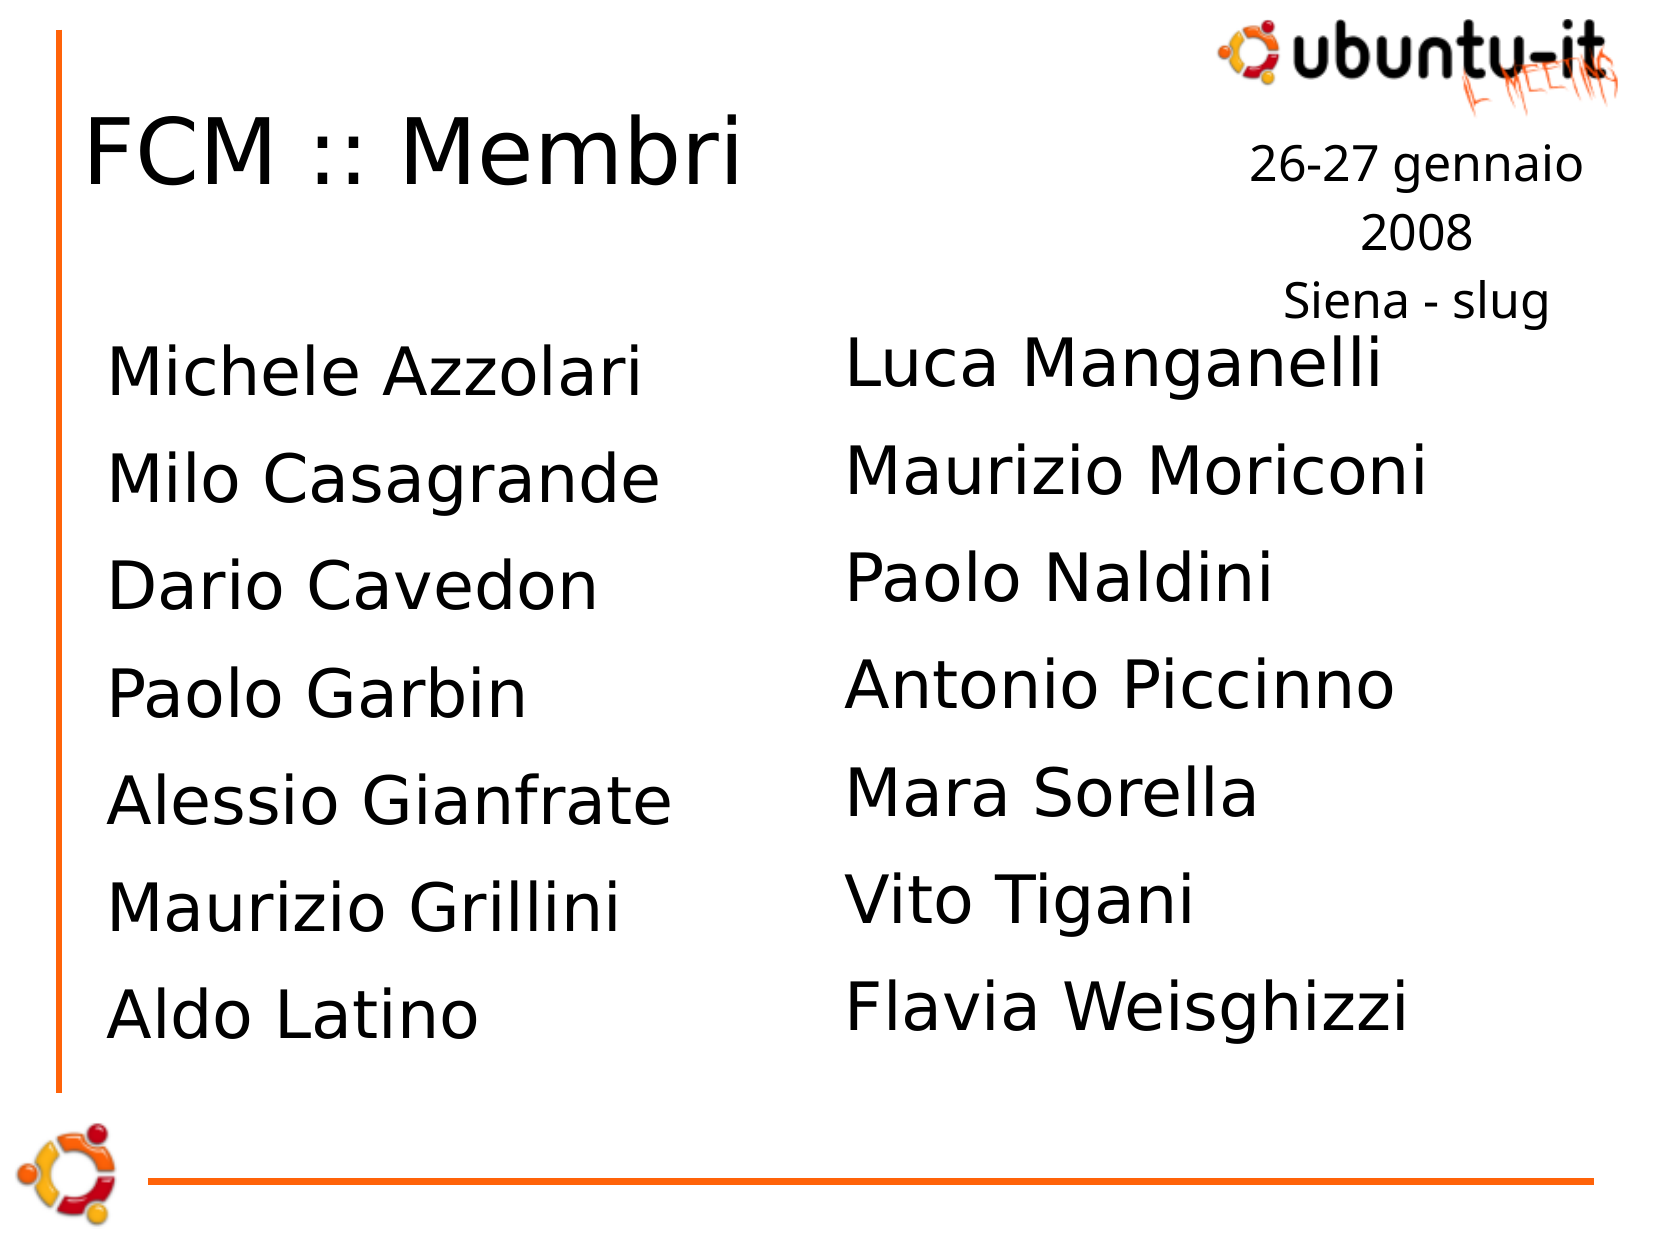

# FCM :: Membri
Luca Manganelli
Maurizio Moriconi
Paolo Naldini
Antonio Piccinno
Mara Sorella
Vito Tigani
Flavia Weisghizzi
Michele Azzolari
Milo Casagrande
Dario Cavedon
Paolo Garbin
Alessio Gianfrate
Maurizio Grillini
Aldo Latino